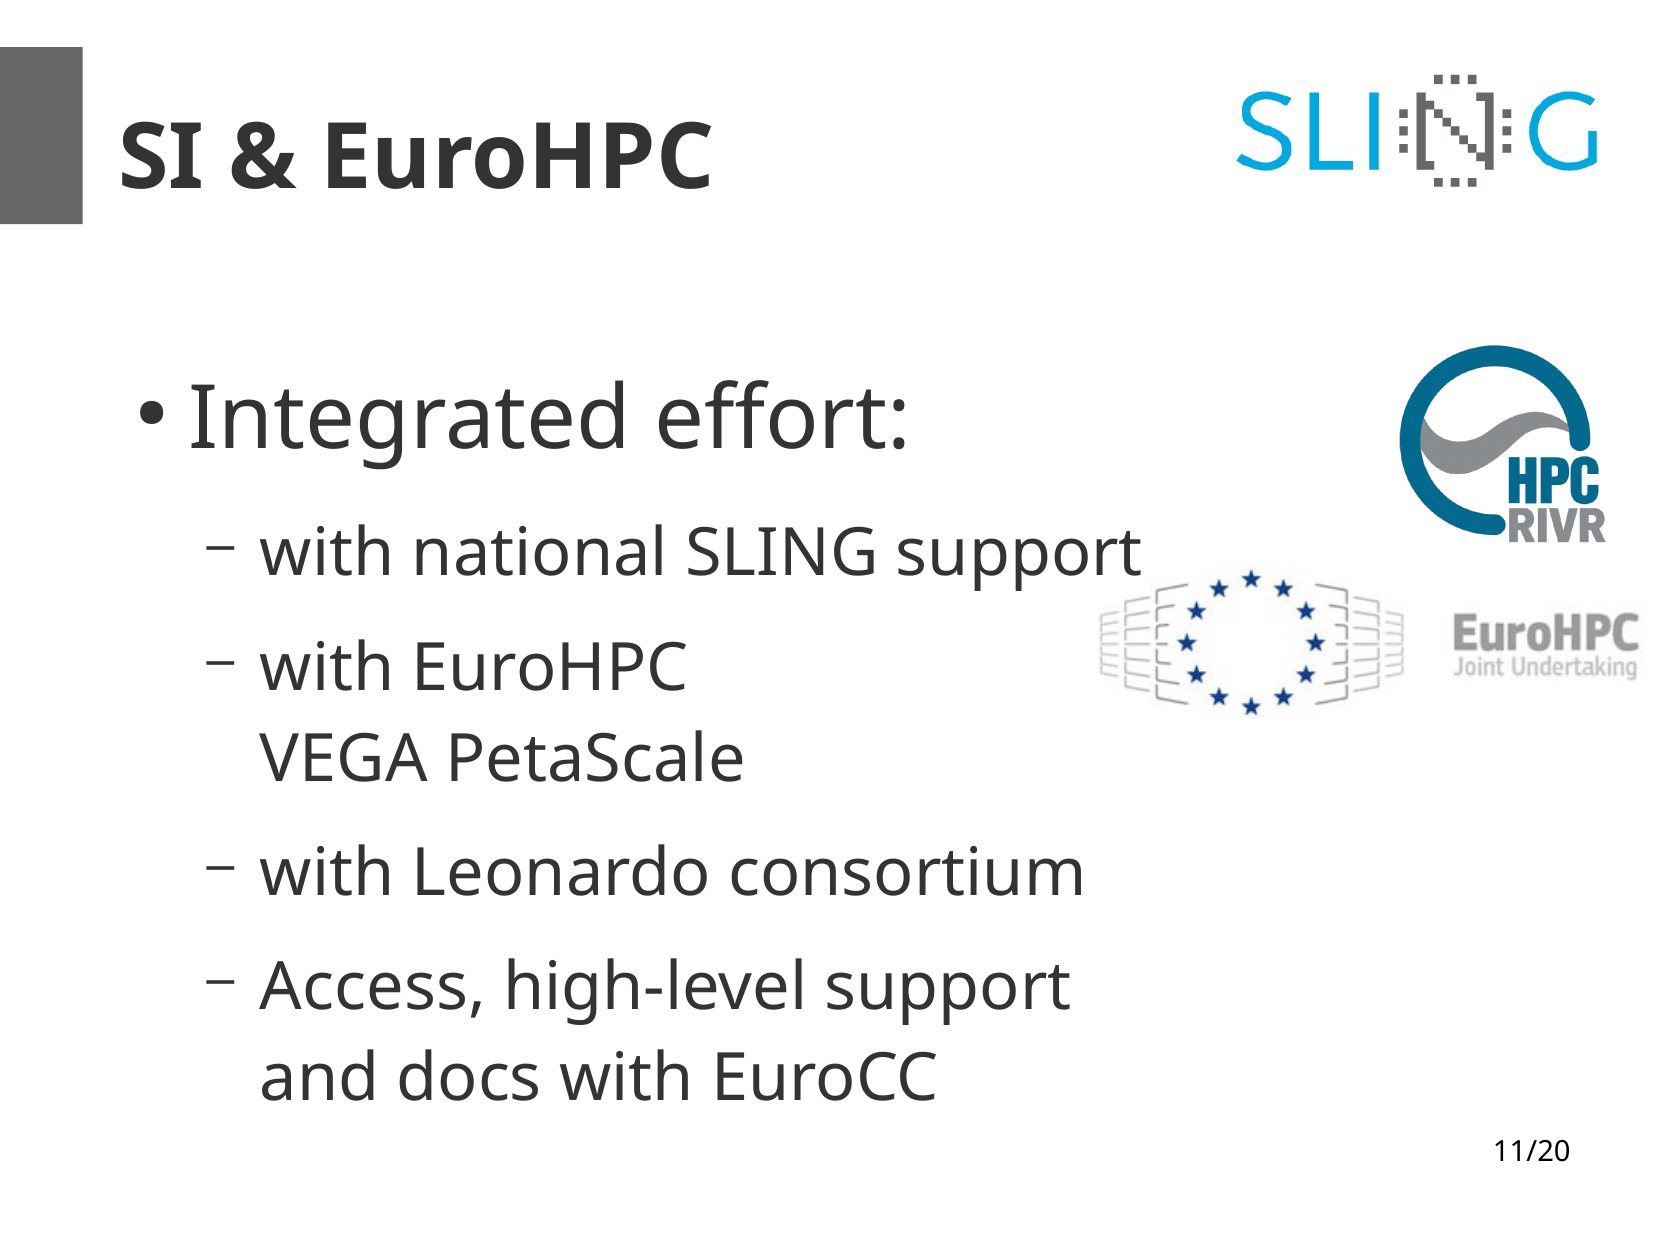

# SI & EuroHPC
Integrated effort:
with national SLING support
with EuroHPC
VEGA PetaScale
with Leonardo consortium
Access, high-level support
and docs with EuroCC
11